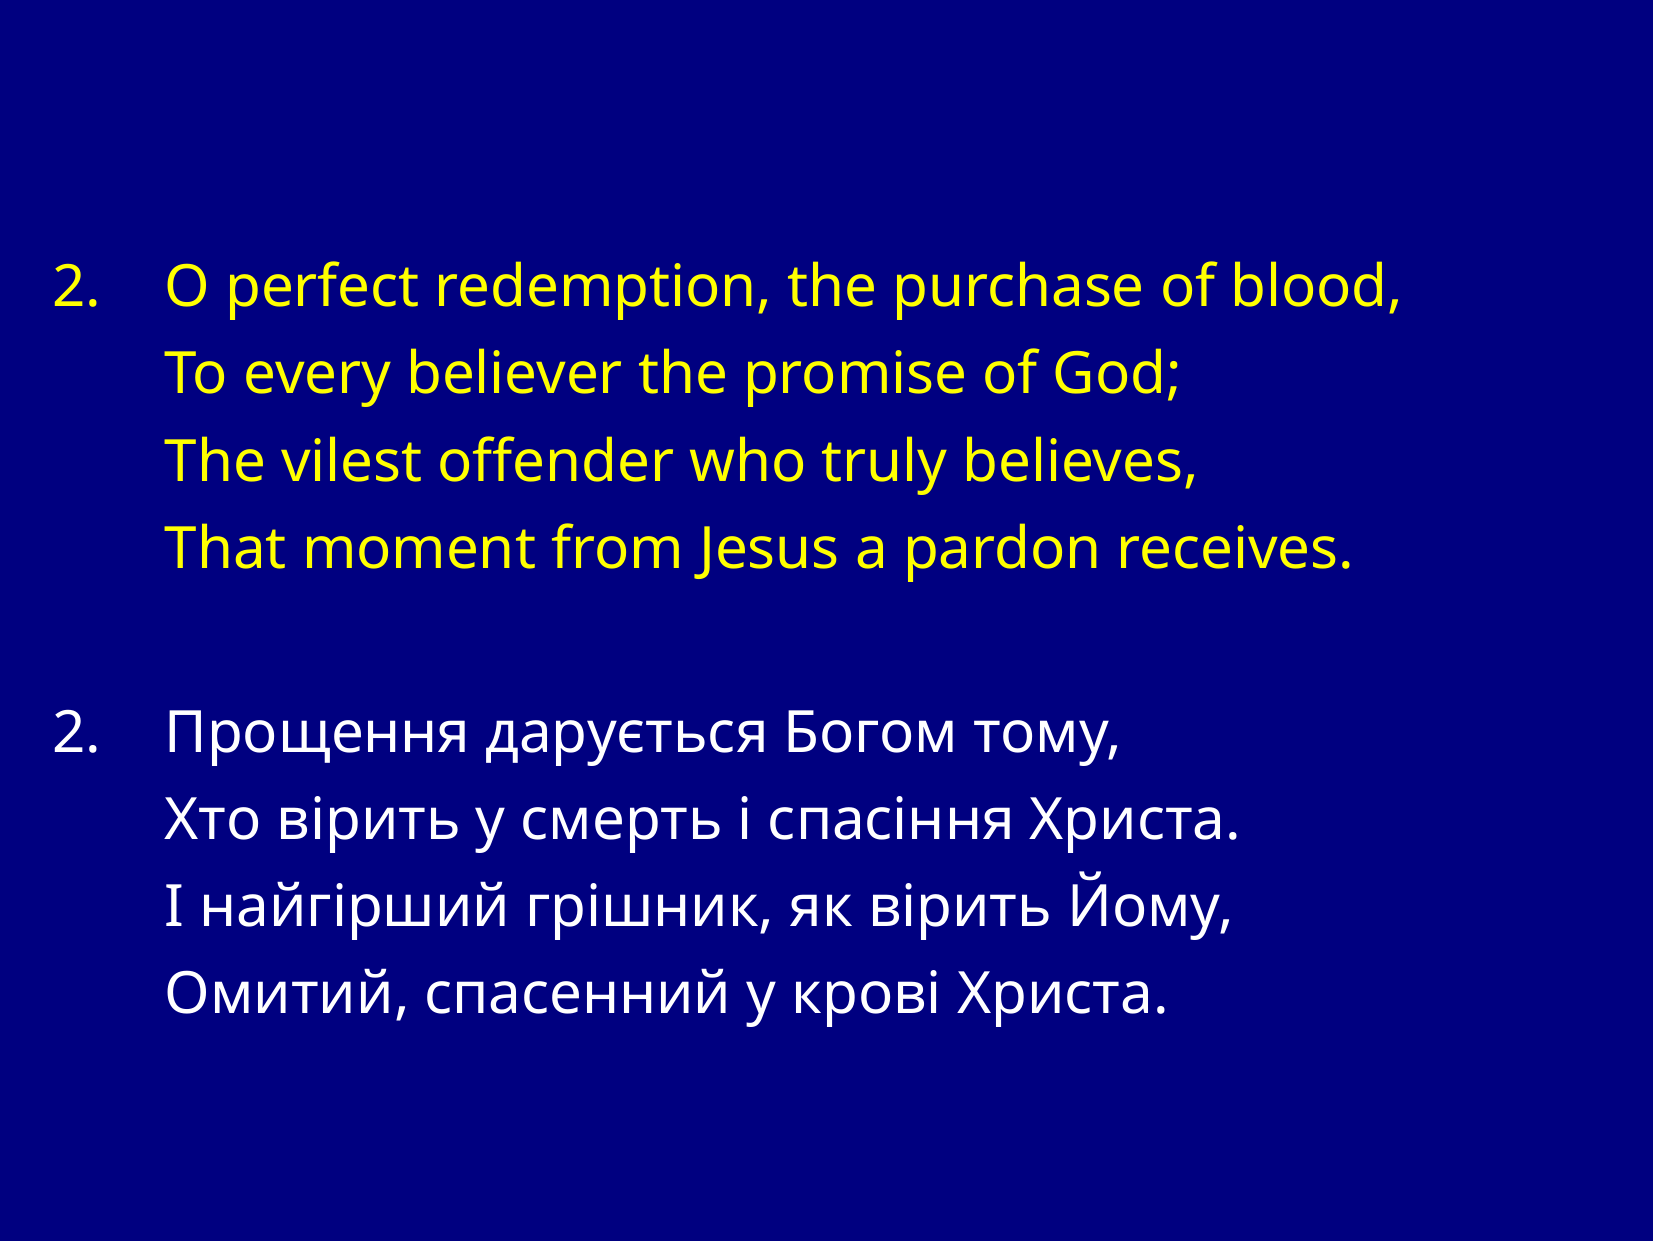

2.	O perfect redemption, the purchase of blood,
	To every believer the promise of God;
	The vilest offender who truly believes,
	That moment from Jesus a pardon receives.
2.	Прощення дарується Богом тому,
	Хто вірить у смерть і спасіння Христа.
	І найгірший грішник, як вірить Йому,
	Омитий, спасенний у крові Христа.